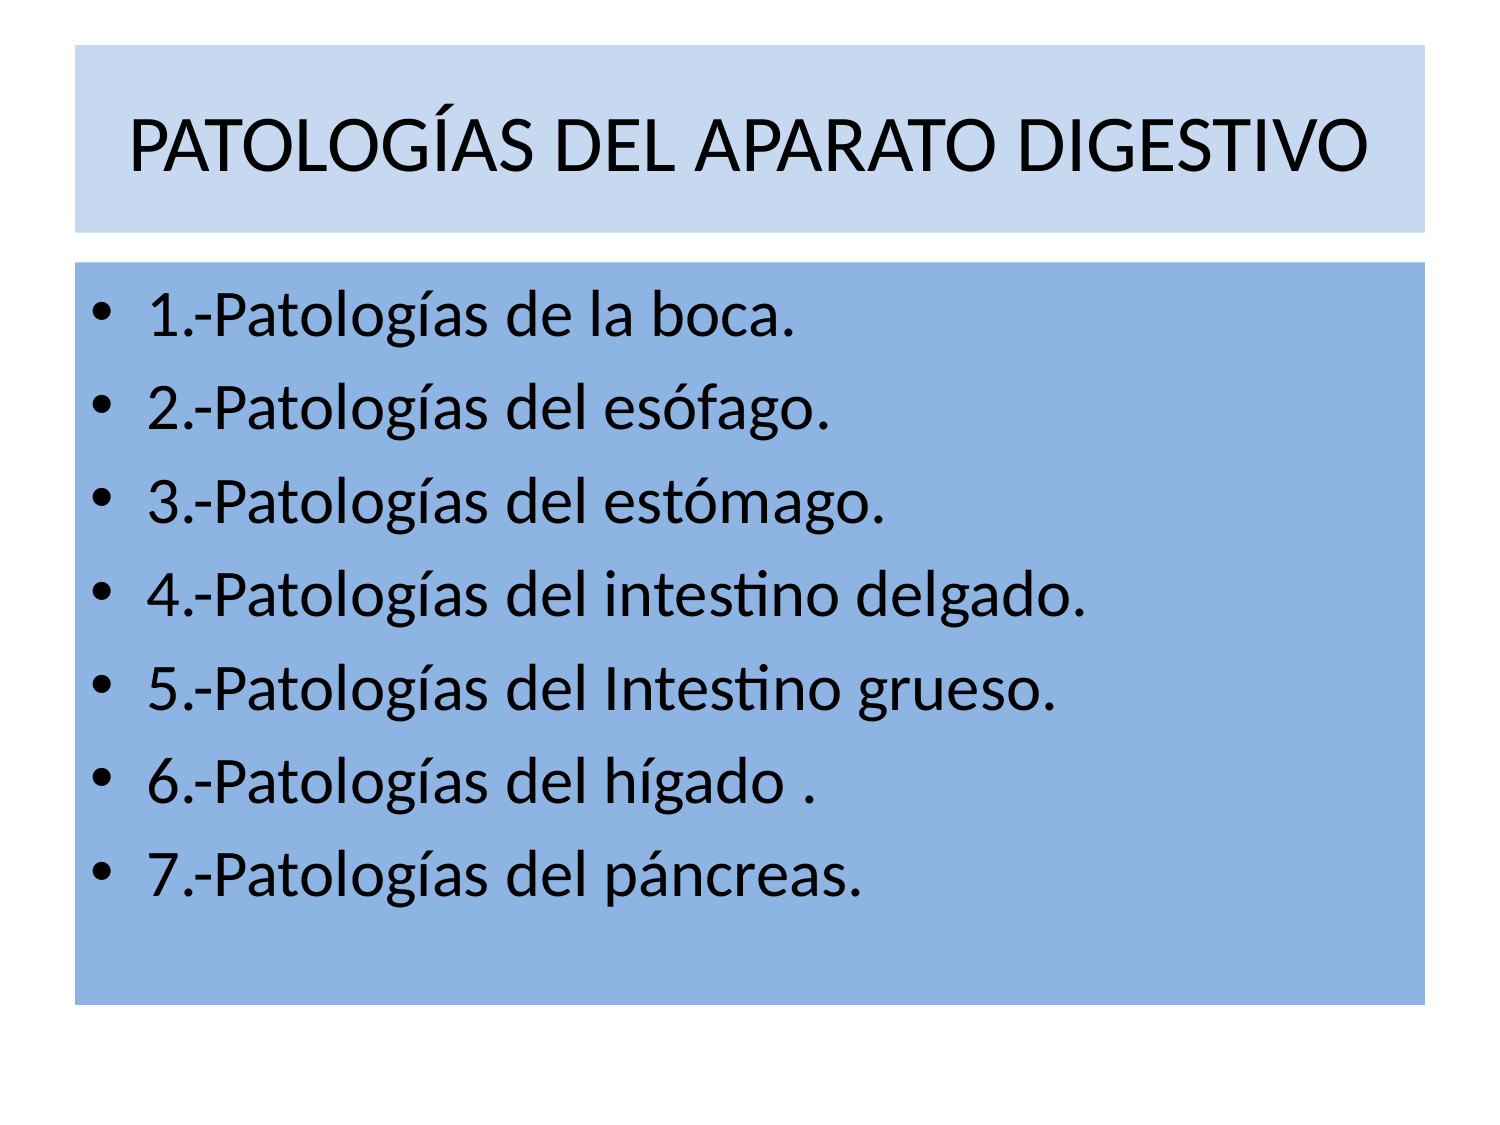

# PATOLOGÍAS DEL APARATO DIGESTIVO
1.-Patologías de la boca.
2.-Patologías del esófago.
3.-Patologías del estómago.
4.-Patologías del intestino delgado.
5.-Patologías del Intestino grueso.
6.-Patologías del hígado .
7.-Patologías del páncreas.